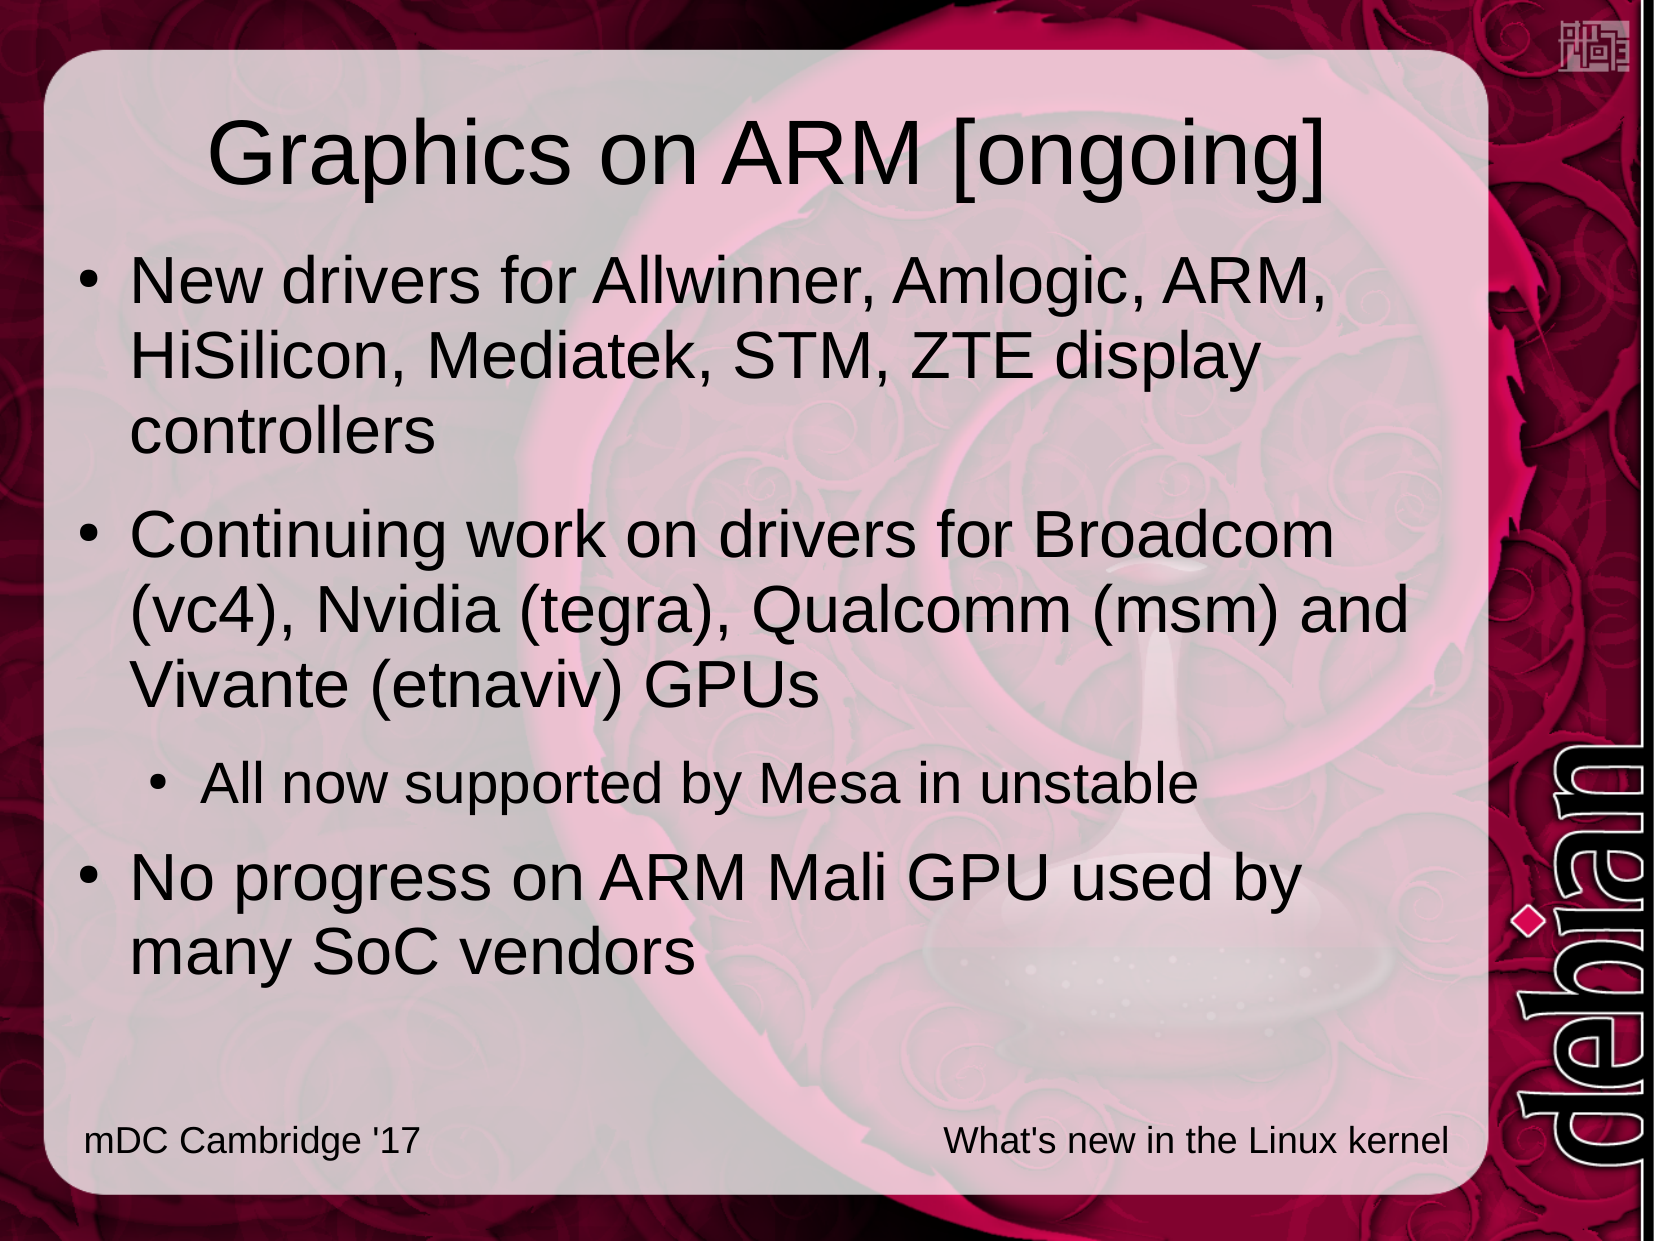

# Graphics on ARM [ongoing]
New drivers for Allwinner, Amlogic, ARM, HiSilicon, Mediatek, STM, ZTE display controllers
Continuing work on drivers for Broadcom (vc4), Nvidia (tegra), Qualcomm (msm) and Vivante (etnaviv) GPUs
All now supported by Mesa in unstable
No progress on ARM Mali GPU used by many SoC vendors